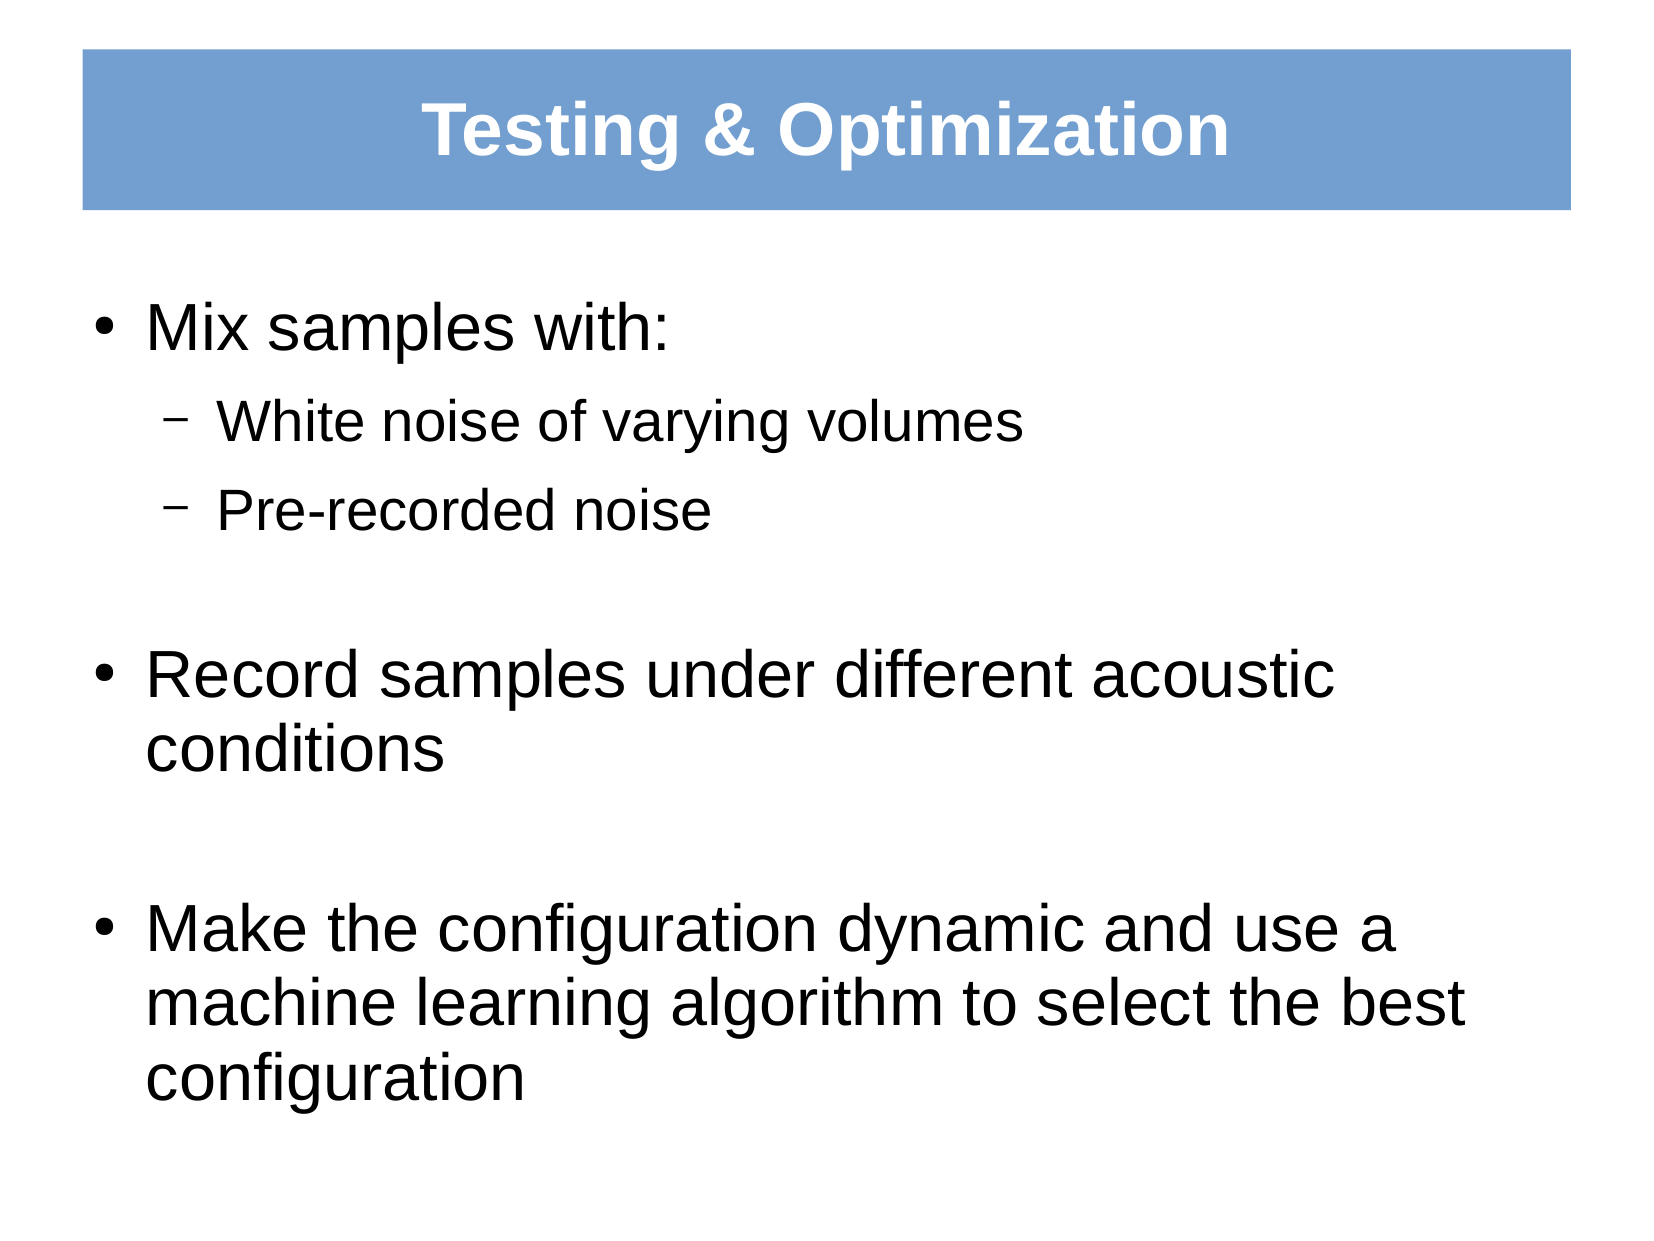

# Testing & Optimization
Mix samples with:
White noise of varying volumes
Pre-recorded noise
Record samples under different acoustic conditions
Make the configuration dynamic and use a machine learning algorithm to select the best configuration